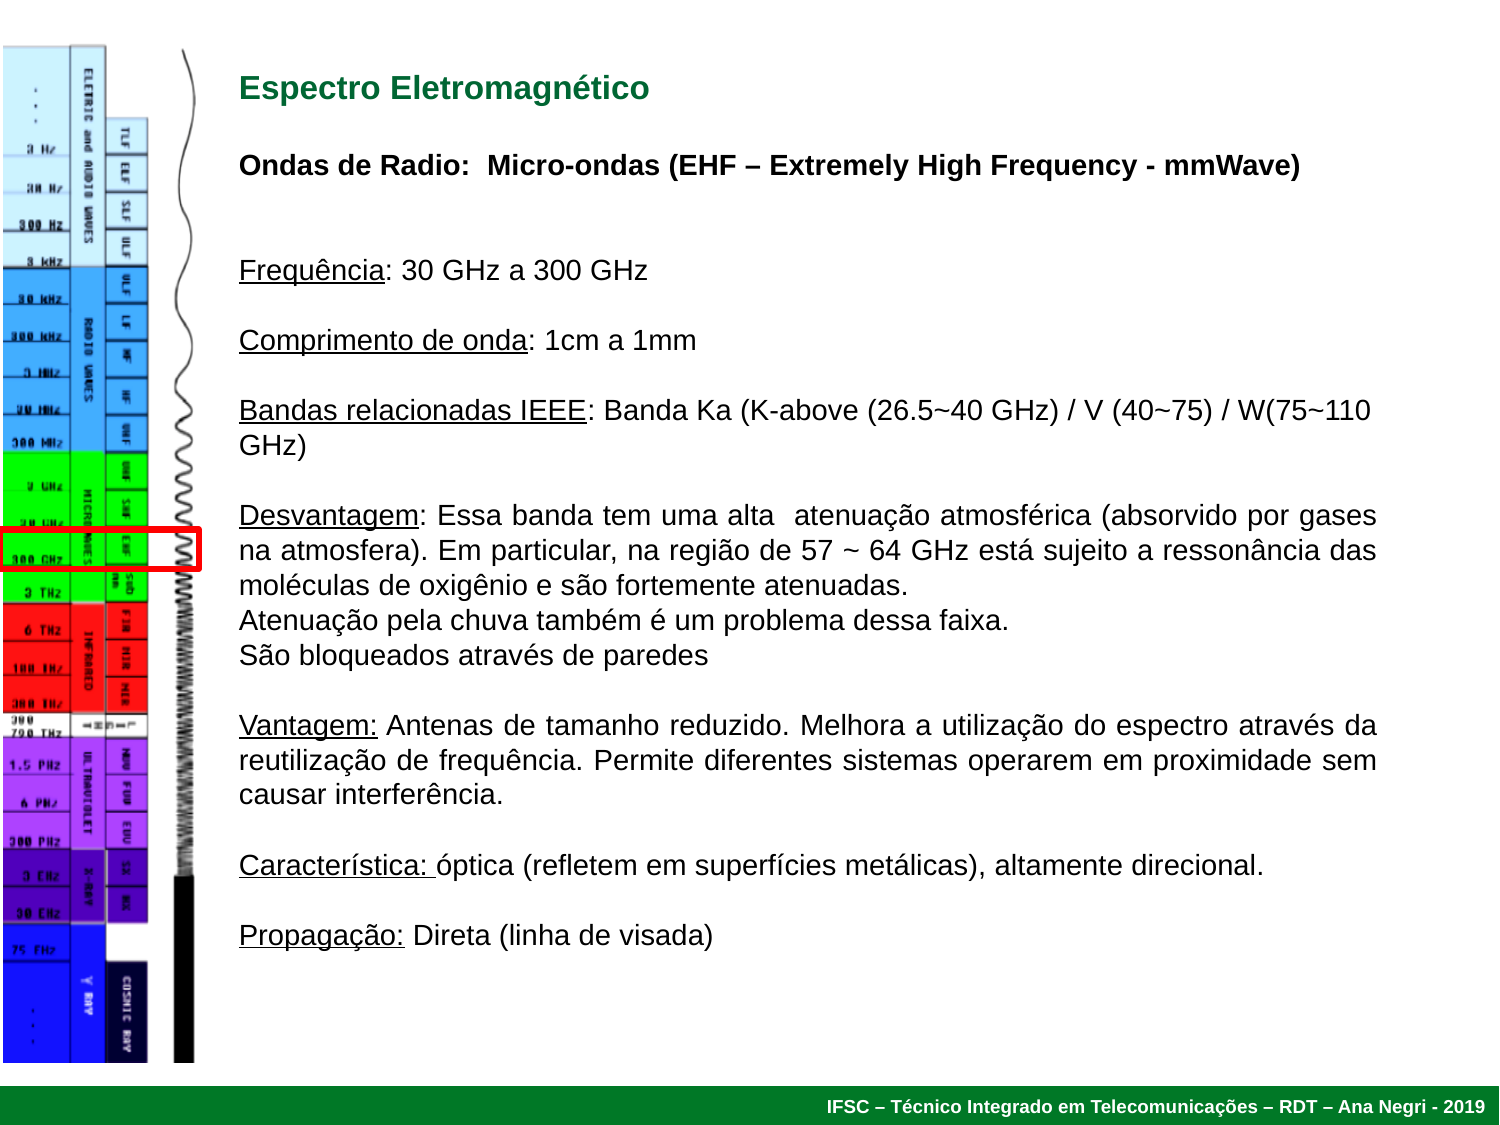

Espectro Eletromagnético
Ondas de Radio: Micro-ondas (EHF – Extremely High Frequency - mmWave)
Frequência: 30 GHz a 300 GHz
Comprimento de onda: 1cm a 1mm
Bandas relacionadas IEEE: Banda Ka (K-above (26.5~40 GHz) / V (40~75) / W(75~110 GHz)
Desvantagem: Essa banda tem uma alta atenuação atmosférica (absorvido por gases na atmosfera). Em particular, na região de 57 ~ 64 GHz está sujeito a ressonância das moléculas de oxigênio e são fortemente atenuadas.
Atenuação pela chuva também é um problema dessa faixa.
São bloqueados através de paredes
Vantagem: Antenas de tamanho reduzido. Melhora a utilização do espectro através da reutilização de frequência. Permite diferentes sistemas operarem em proximidade sem causar interferência.
Característica: óptica (refletem em superfícies metálicas), altamente direcional.
Propagação: Direta (linha de visada)
ção
IFSC – Técnico Integrado em Telecomunicações – RDT – Ana Negri - 2019